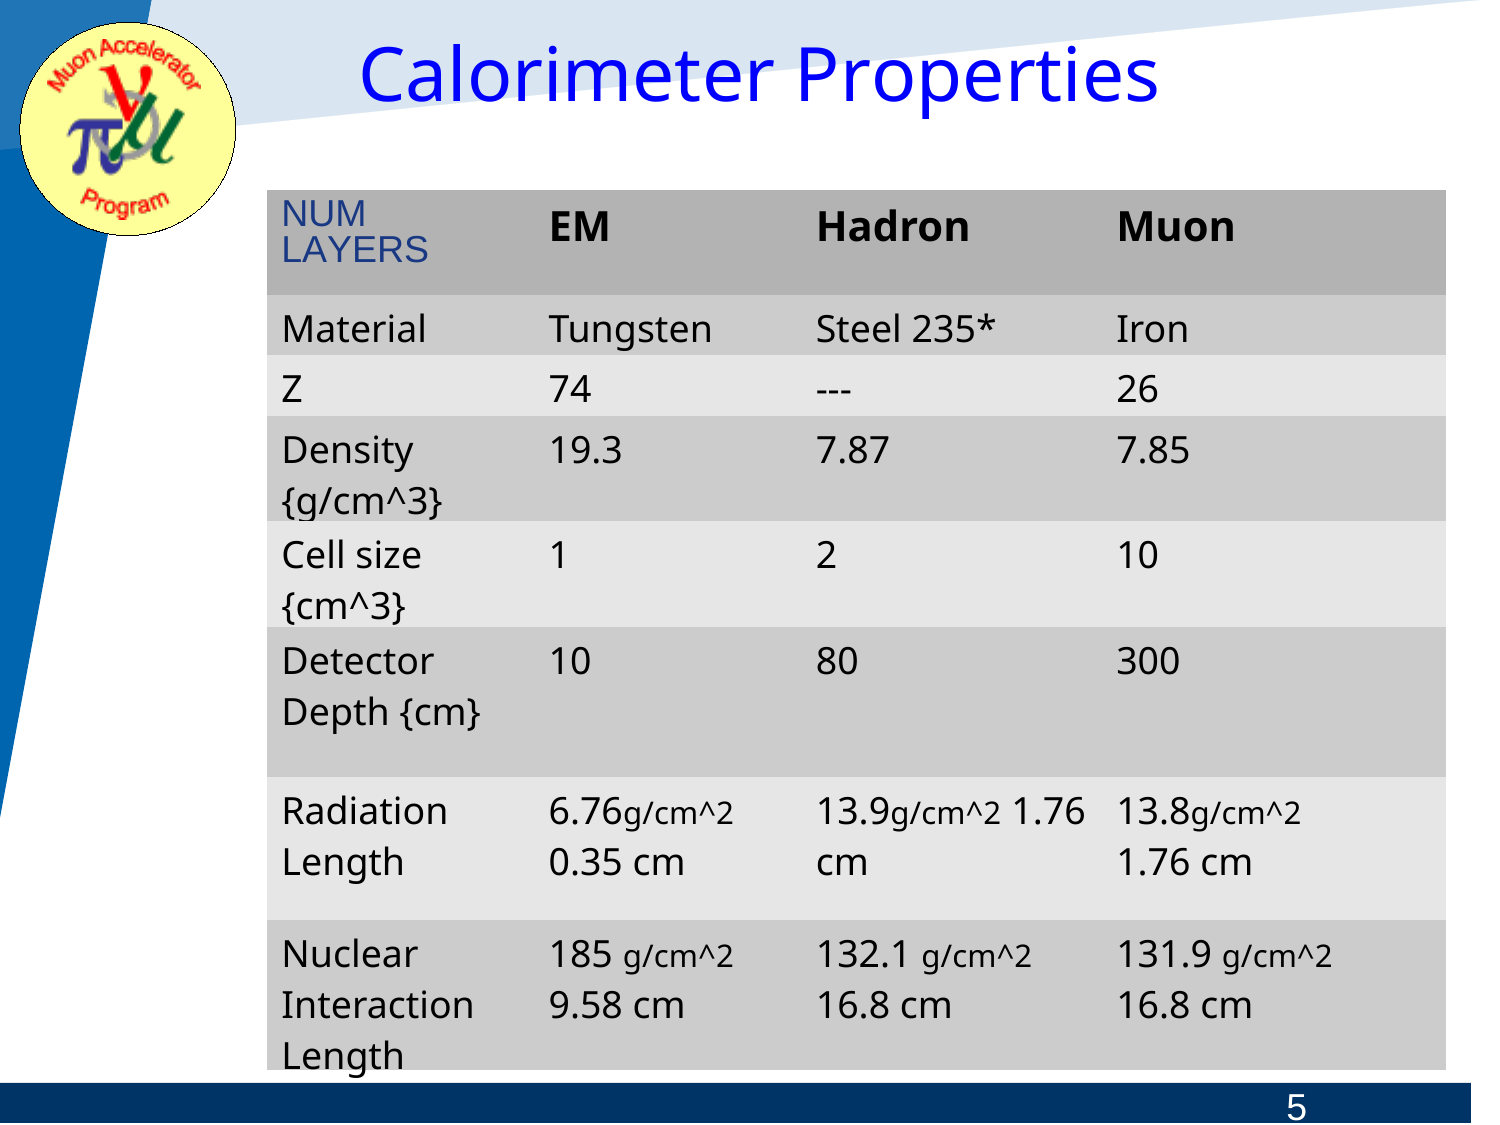

# Calorimeter Properties
| NUM LAYERS | EM | Hadron | Muon |
| --- | --- | --- | --- |
| Material | Tungsten | Steel 235\* | Iron |
| Z | 74 | --- | 26 |
| Density {g/cm^3} | 19.3 | 7.87 | 7.85 |
| Cell size {cm^3} | 1 | 2 | 10 |
| Detector Depth {cm} | 10 | 80 | 300 |
| Radiation Length | 6.76g/cm^2 0.35 cm | 13.9g/cm^2 1.76 cm | 13.8g/cm^2 1.76 cm |
| Nuclear Interaction Length | 185 g/cm^2 9.58 cm | 132.1 g/cm^2 16.8 cm | 131.9 g/cm^2 16.8 cm |